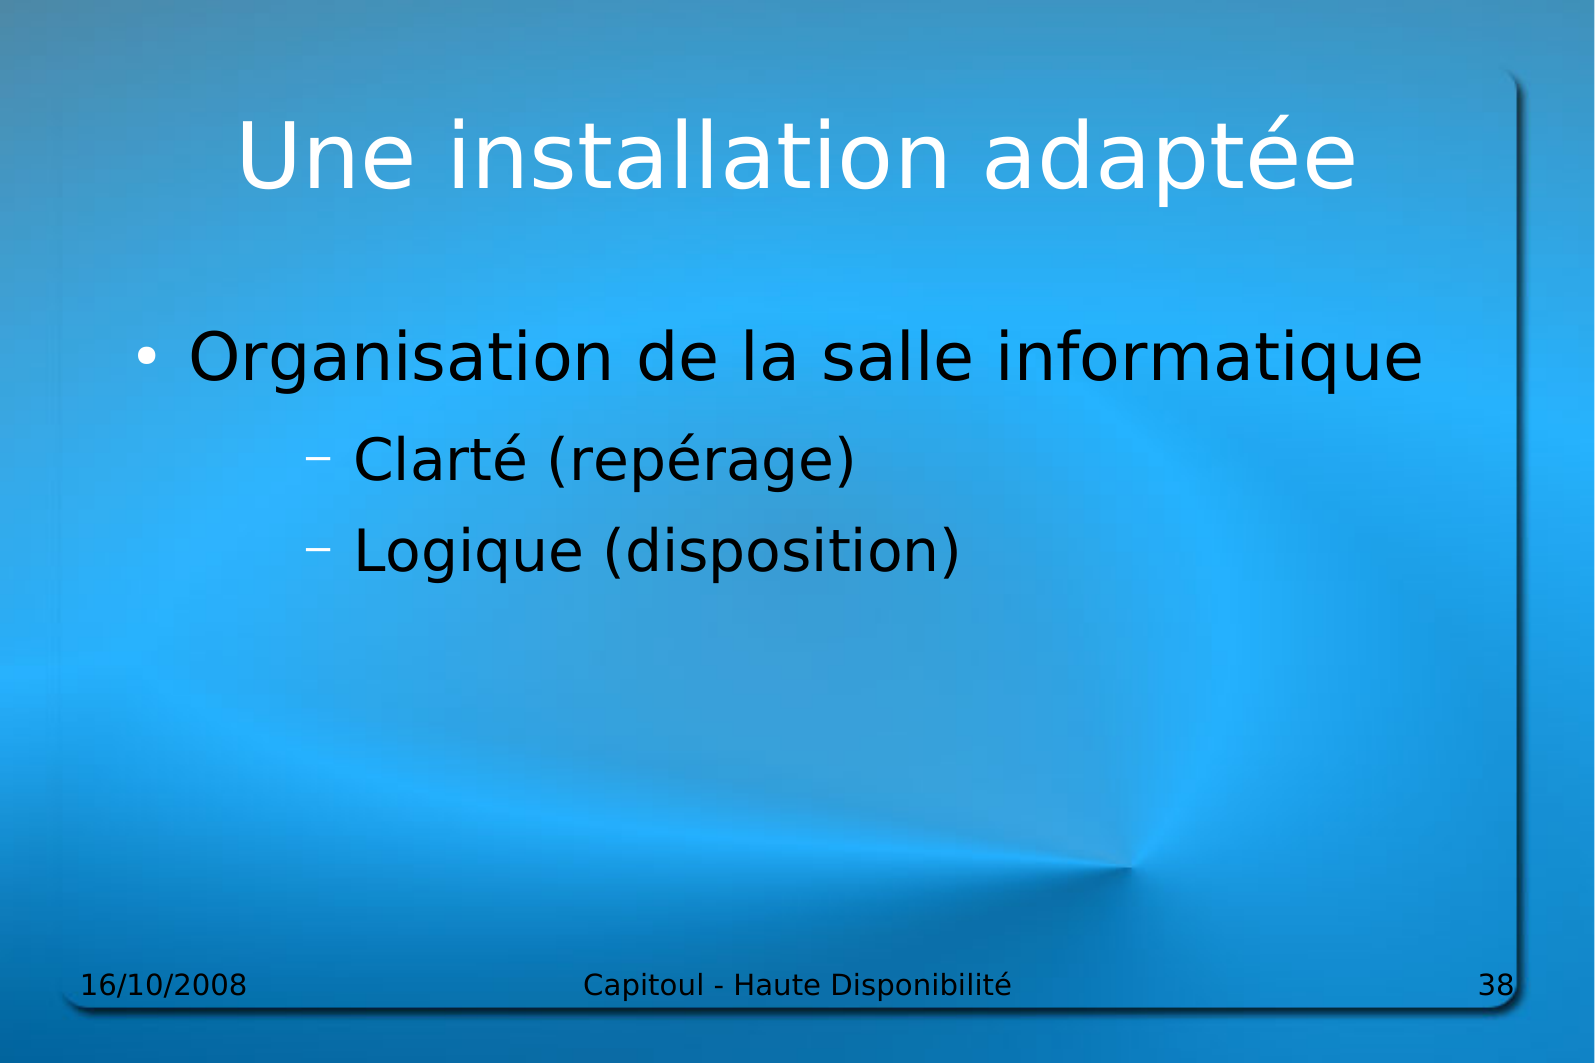

# Une installation adaptée
Organisation de la salle informatique
Clarté (repérage)
Logique (disposition)
16/10/2008
Capitoul - Haute Disponibilité
38